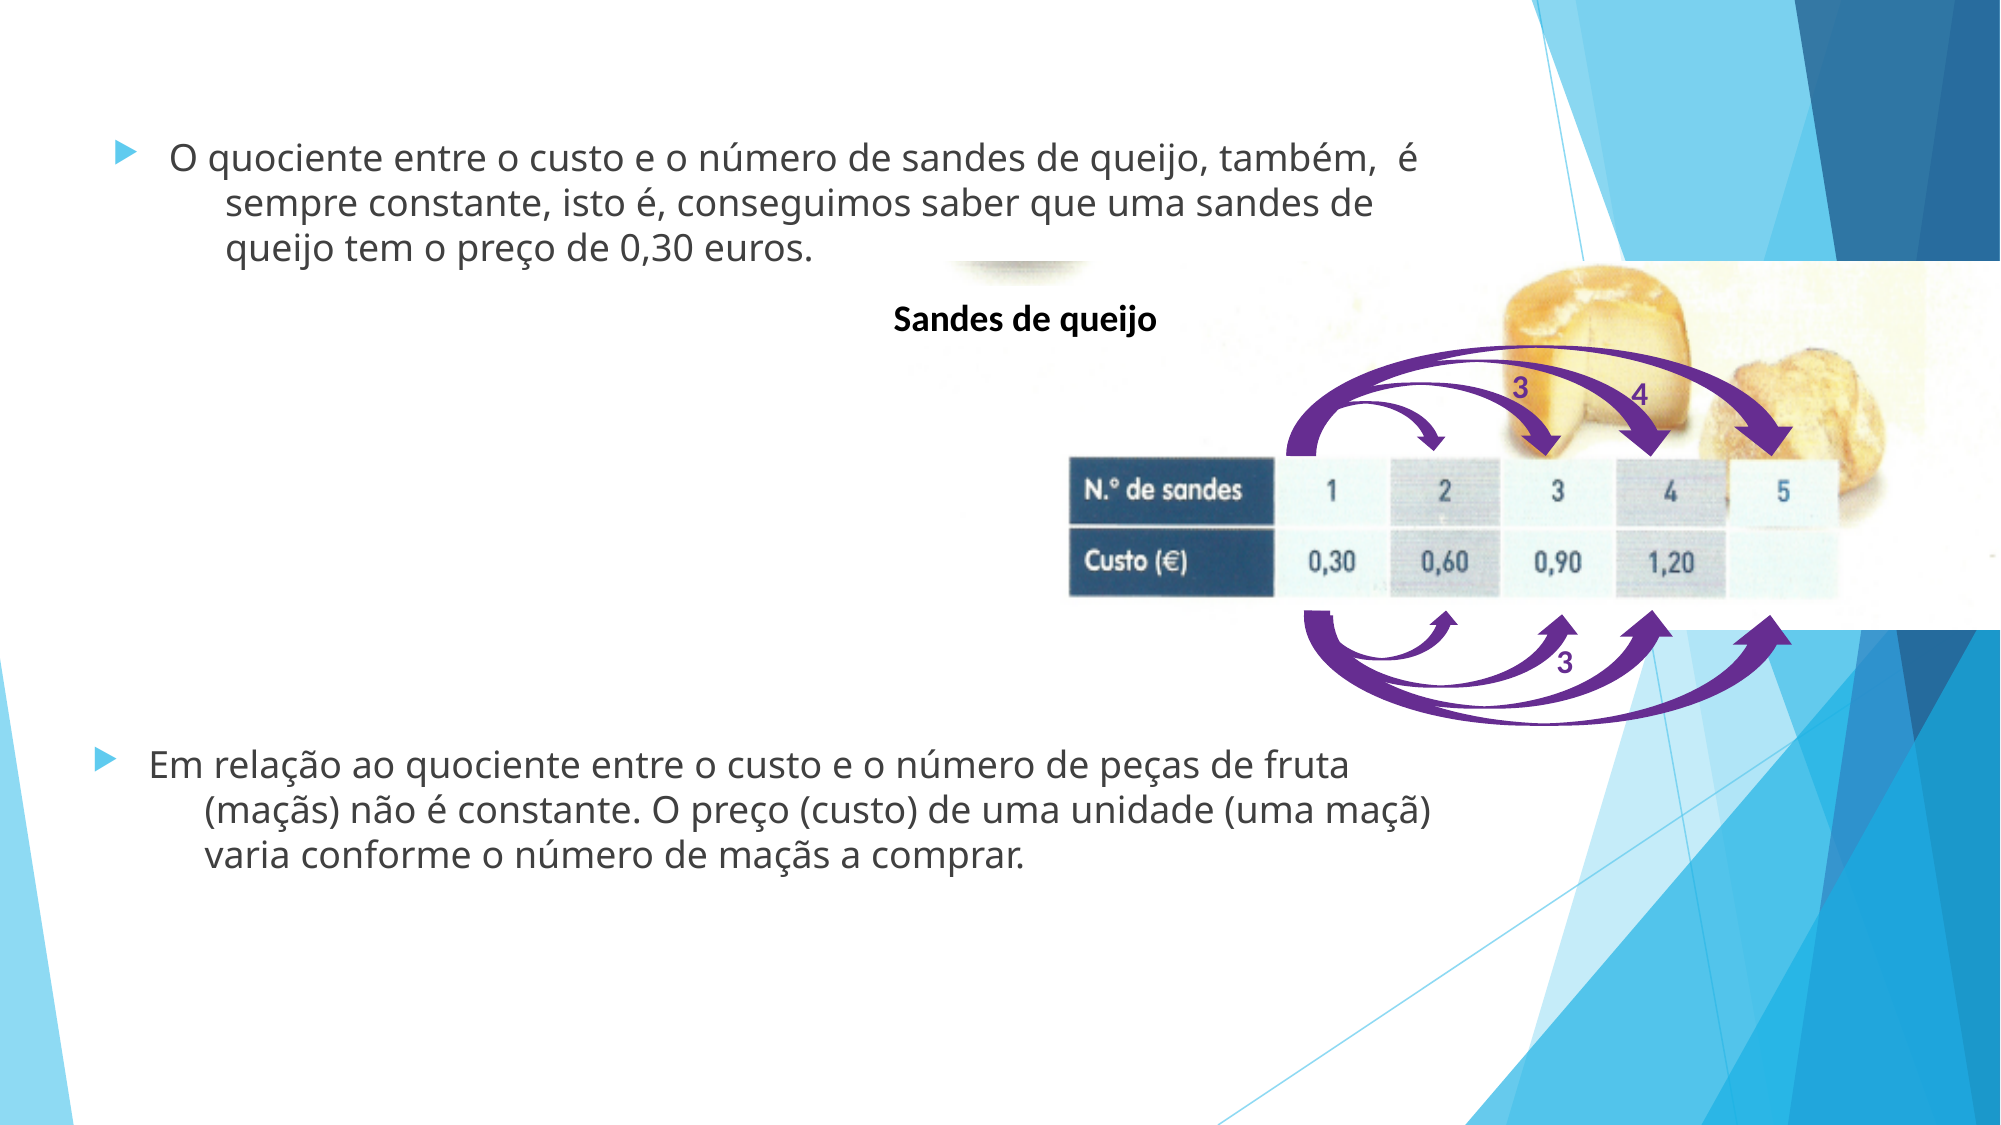

# O quociente entre o custo e o número de sandes de queijo, também, é sempre constante, isto é, conseguimos saber que uma sandes de queijo tem o preço de 0,30 euros.
Sandes de queijo
3
4
3
Em relação ao quociente entre o custo e o número de peças de fruta (maçãs) não é constante. O preço (custo) de uma unidade (uma maçã) varia conforme o número de maçãs a comprar.